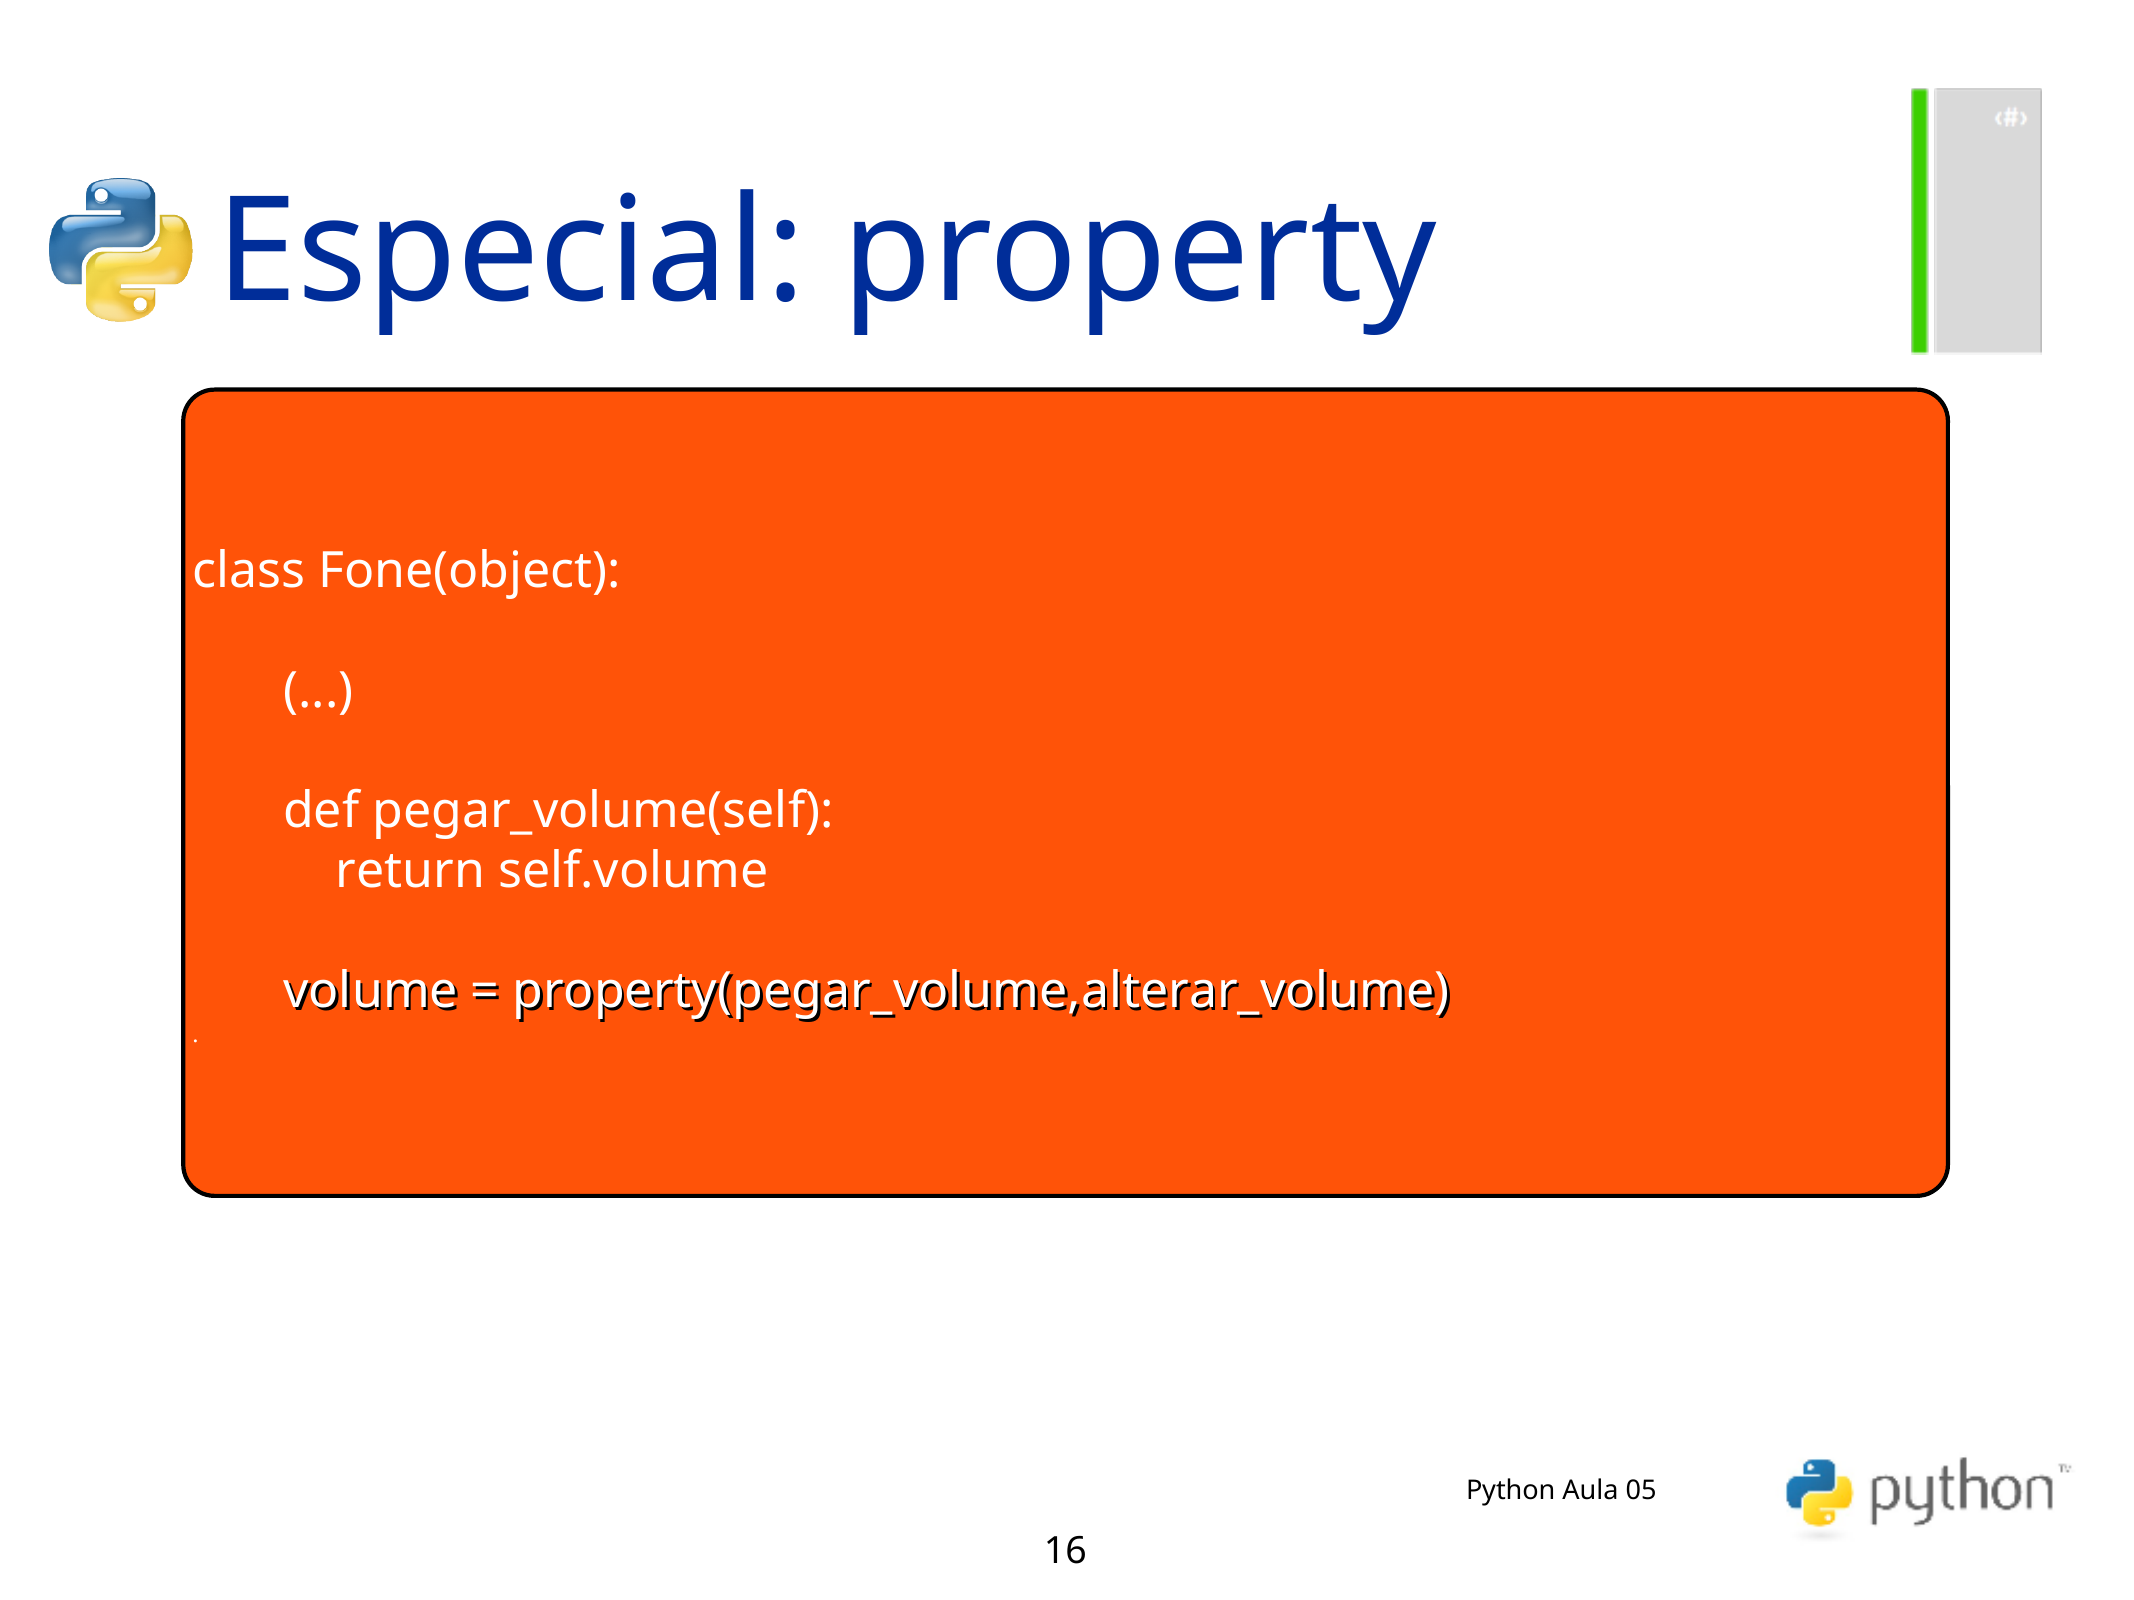

# Especial: property
class Fone(object):
 (...)
 def pegar_volume(self):
 return self.volume
 volume = property(pegar_volume,alterar_volume)
.
Python Aula 05